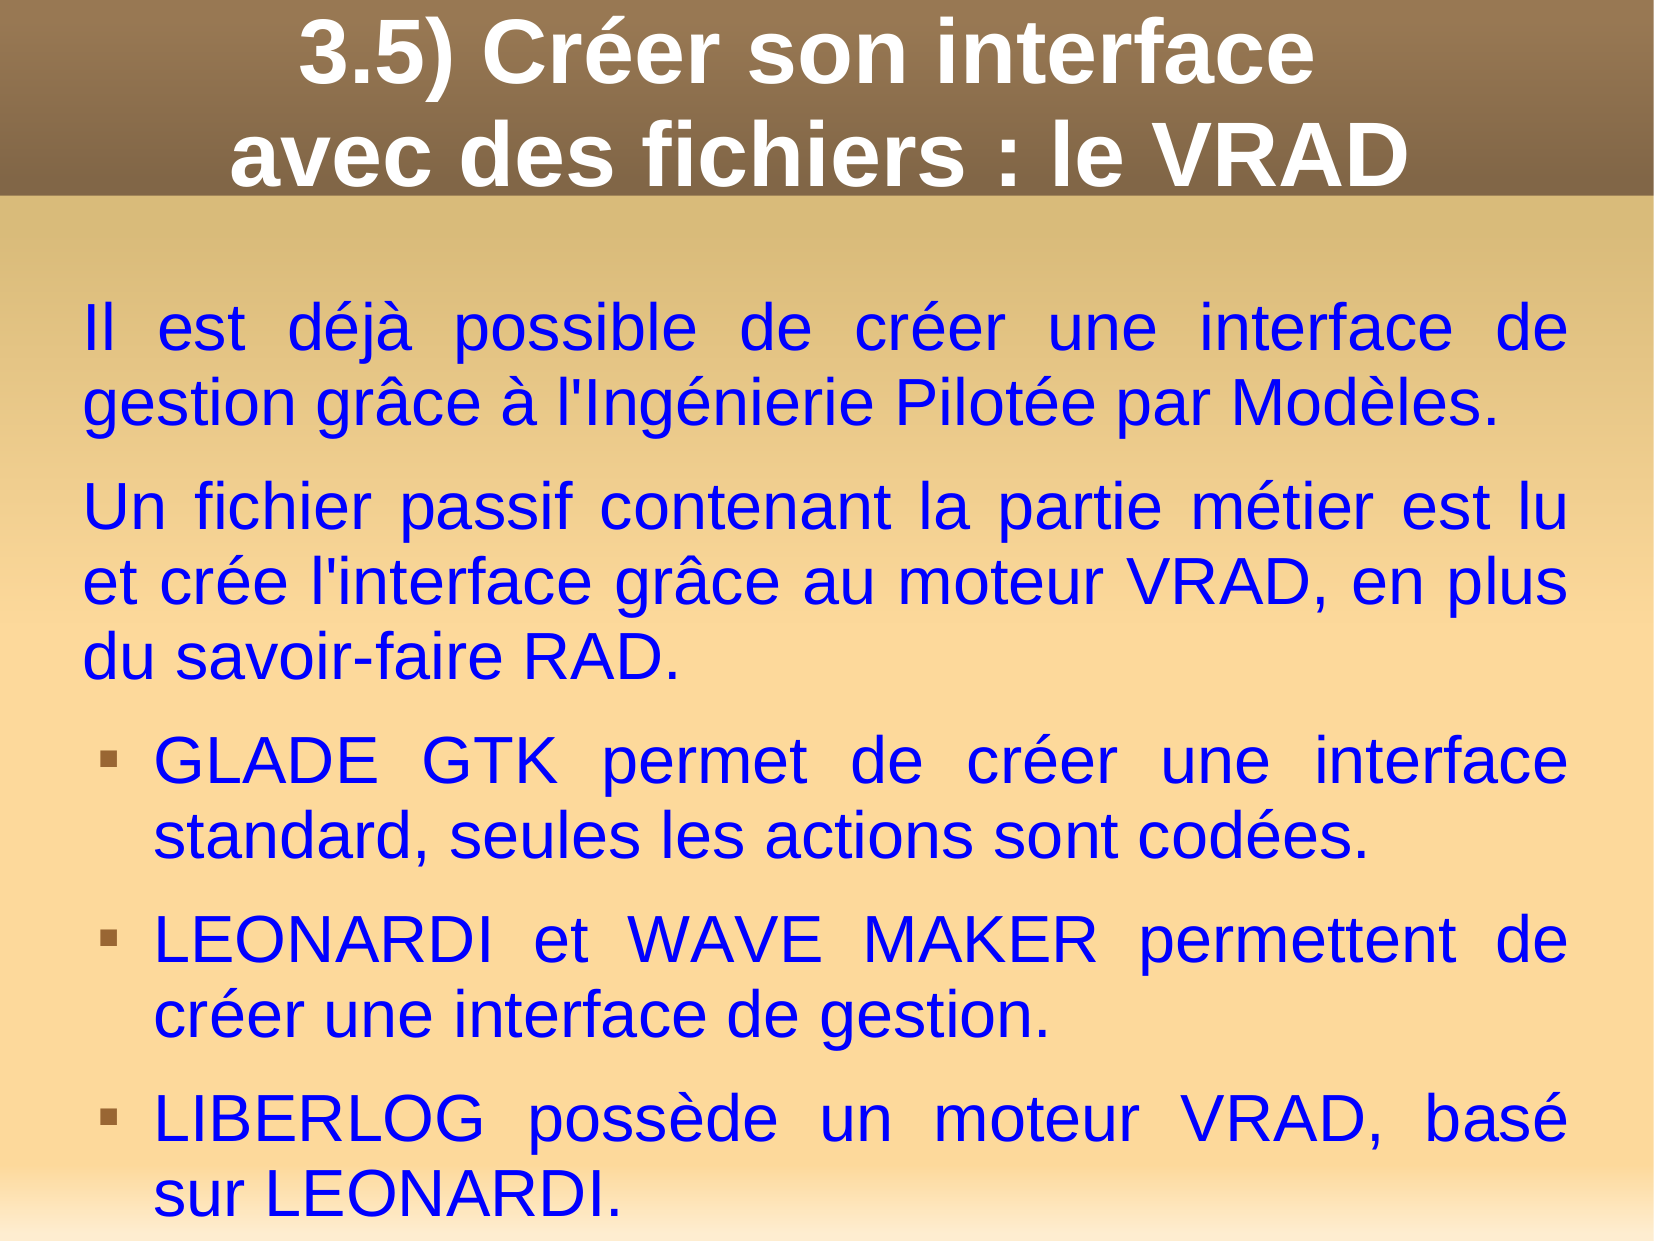

# 3.5) Créer son interface avec des fichiers : le VRAD
Il est déjà possible de créer une interface de gestion grâce à l'Ingénierie Pilotée par Modèles.
Un fichier passif contenant la partie métier est lu et crée l'interface grâce au moteur VRAD, en plus du savoir-faire RAD.
GLADE GTK permet de créer une interface standard, seules les actions sont codées.
LEONARDI et WAVE MAKER permettent de créer une interface de gestion.
LIBERLOG possède un moteur VRAD, basé sur LEONARDI.